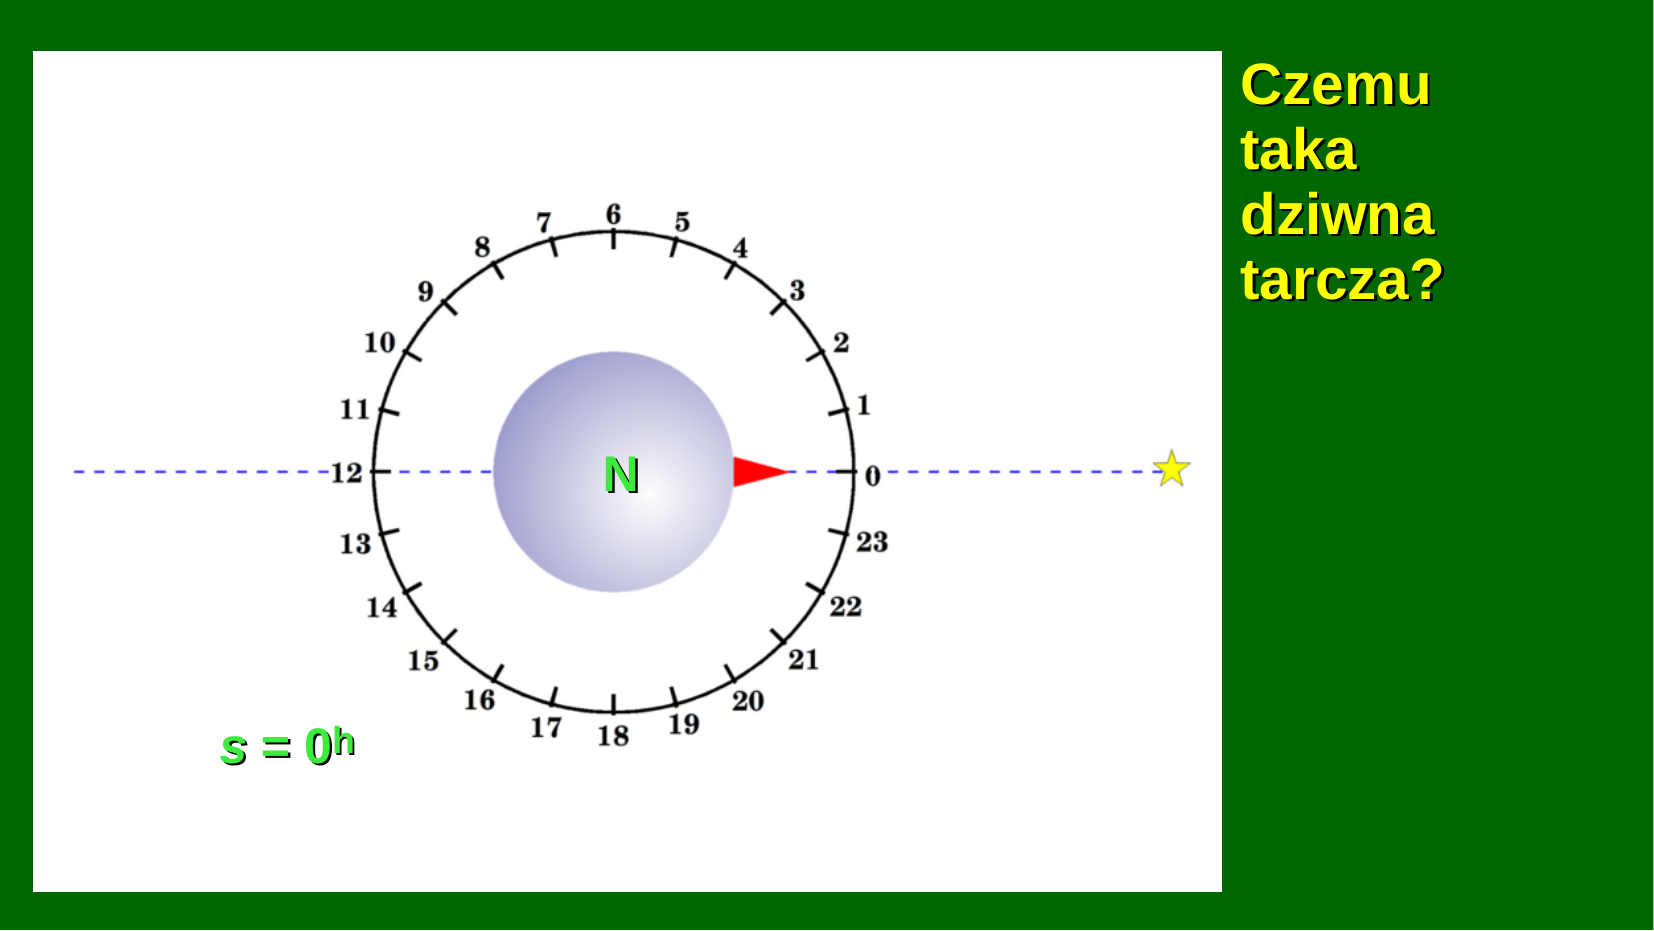

Czemu
taka
dziwna
tarcza?
N
s = 0h